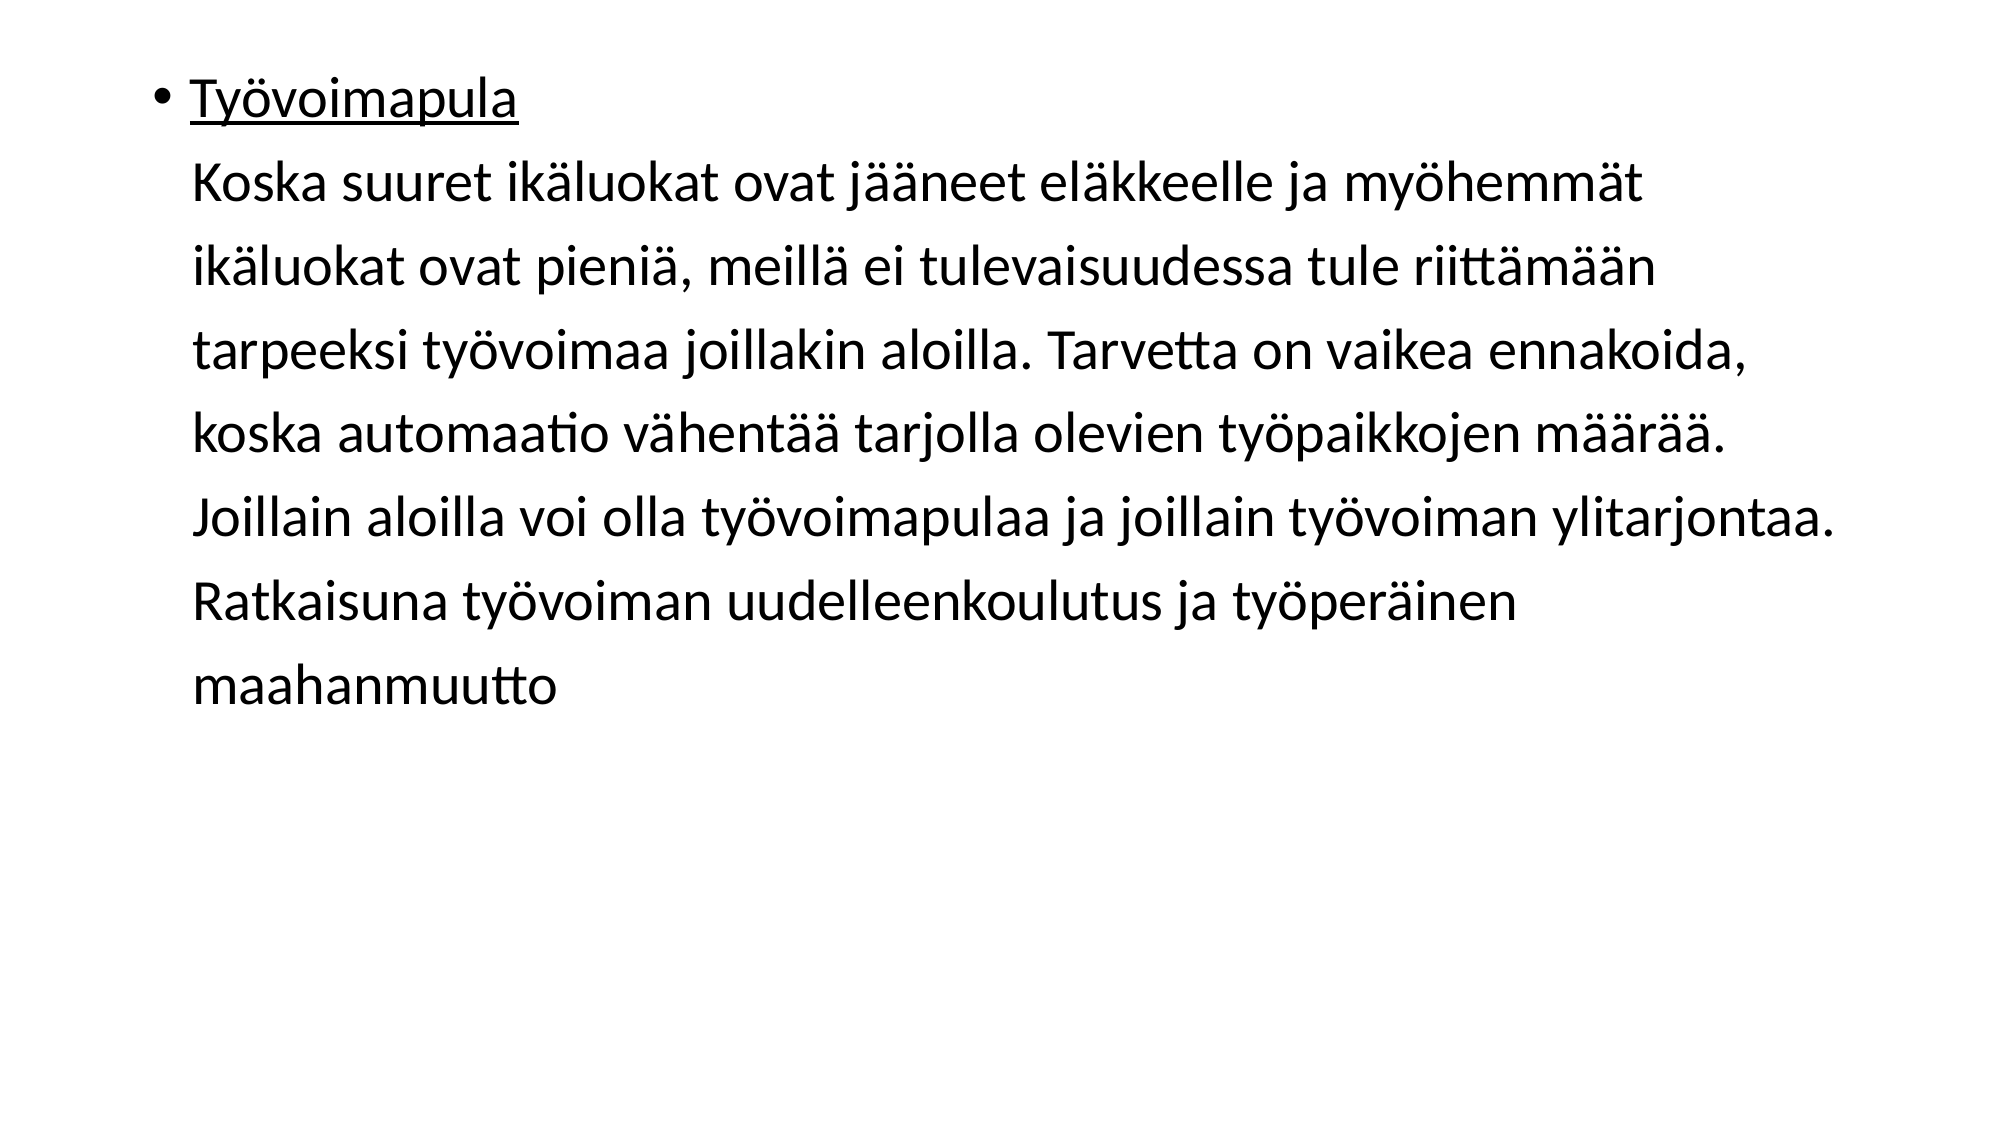

#
Työvoimapula
 Koska suuret ikäluokat ovat jääneet eläkkeelle ja myöhemmät
 ikäluokat ovat pieniä, meillä ei tulevaisuudessa tule riittämään
 tarpeeksi työvoimaa joillakin aloilla. Tarvetta on vaikea ennakoida,
 koska automaatio vähentää tarjolla olevien työpaikkojen määrää.
 Joillain aloilla voi olla työvoimapulaa ja joillain työvoiman ylitarjontaa.
 Ratkaisuna työvoiman uudelleenkoulutus ja työperäinen
 maahanmuutto